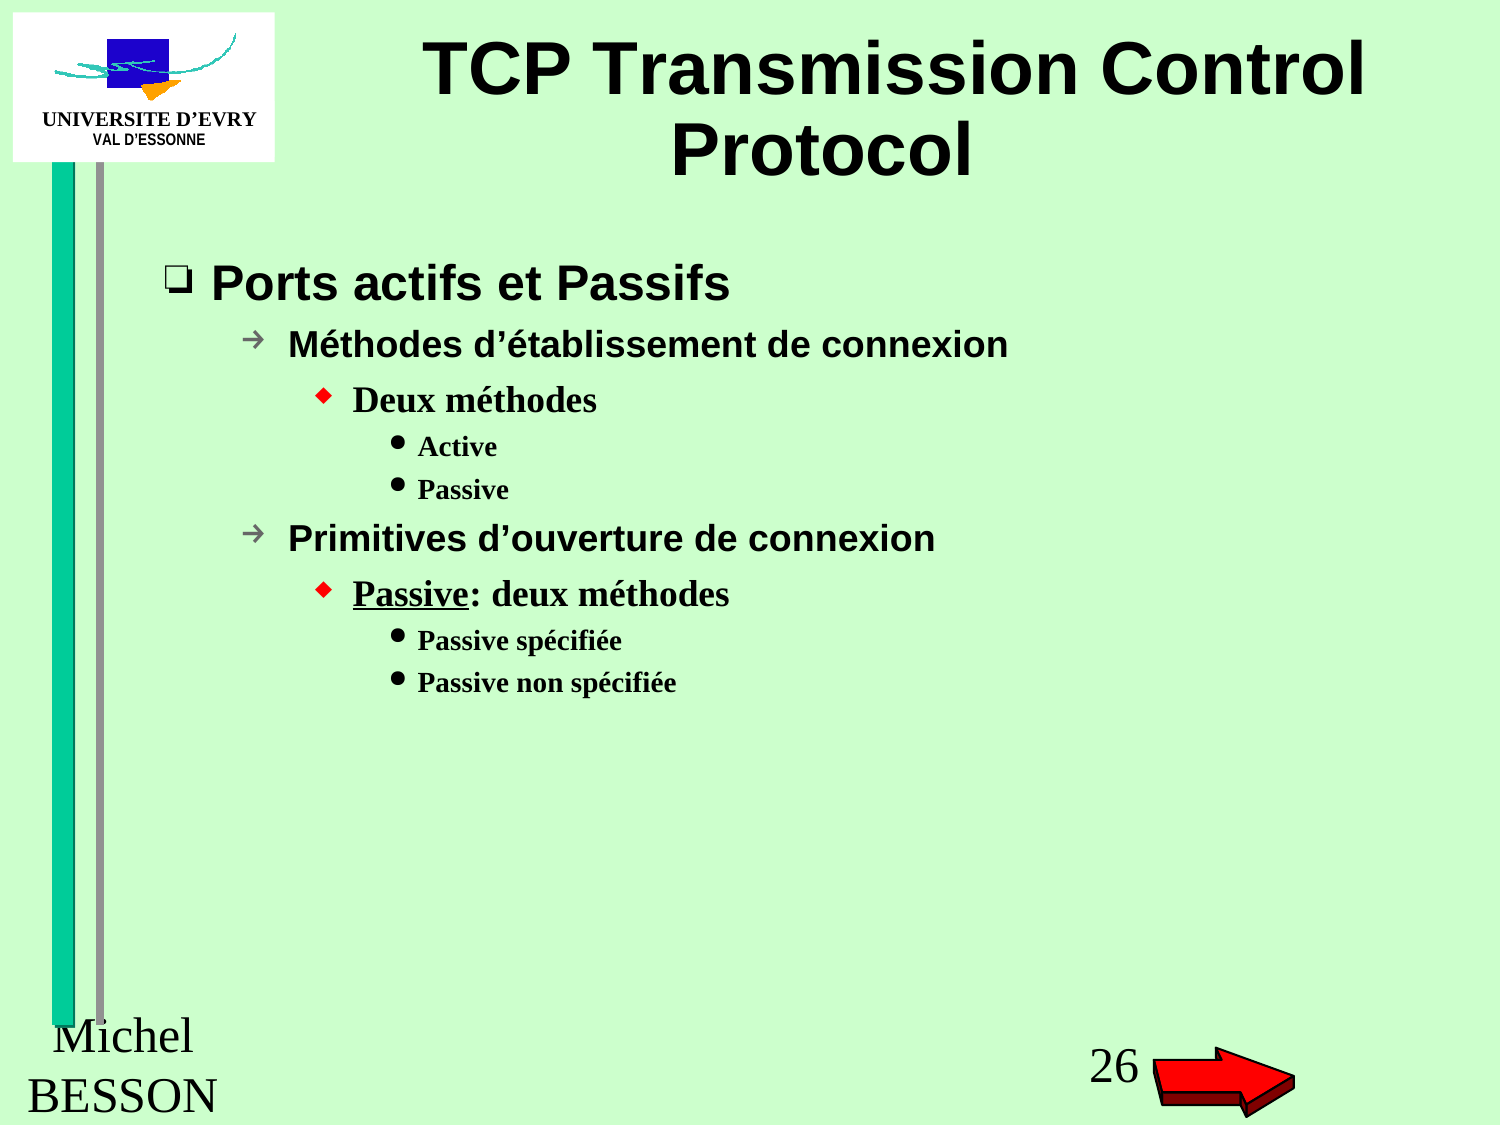

# TCP Transmission Control Protocol
Ports actifs et Passifs
 Méthodes d’établissement de connexion
Deux méthodes
Active
Passive
 Primitives d’ouverture de connexion
Passive: deux méthodes
Passive spécifiée
Passive non spécifiée
26